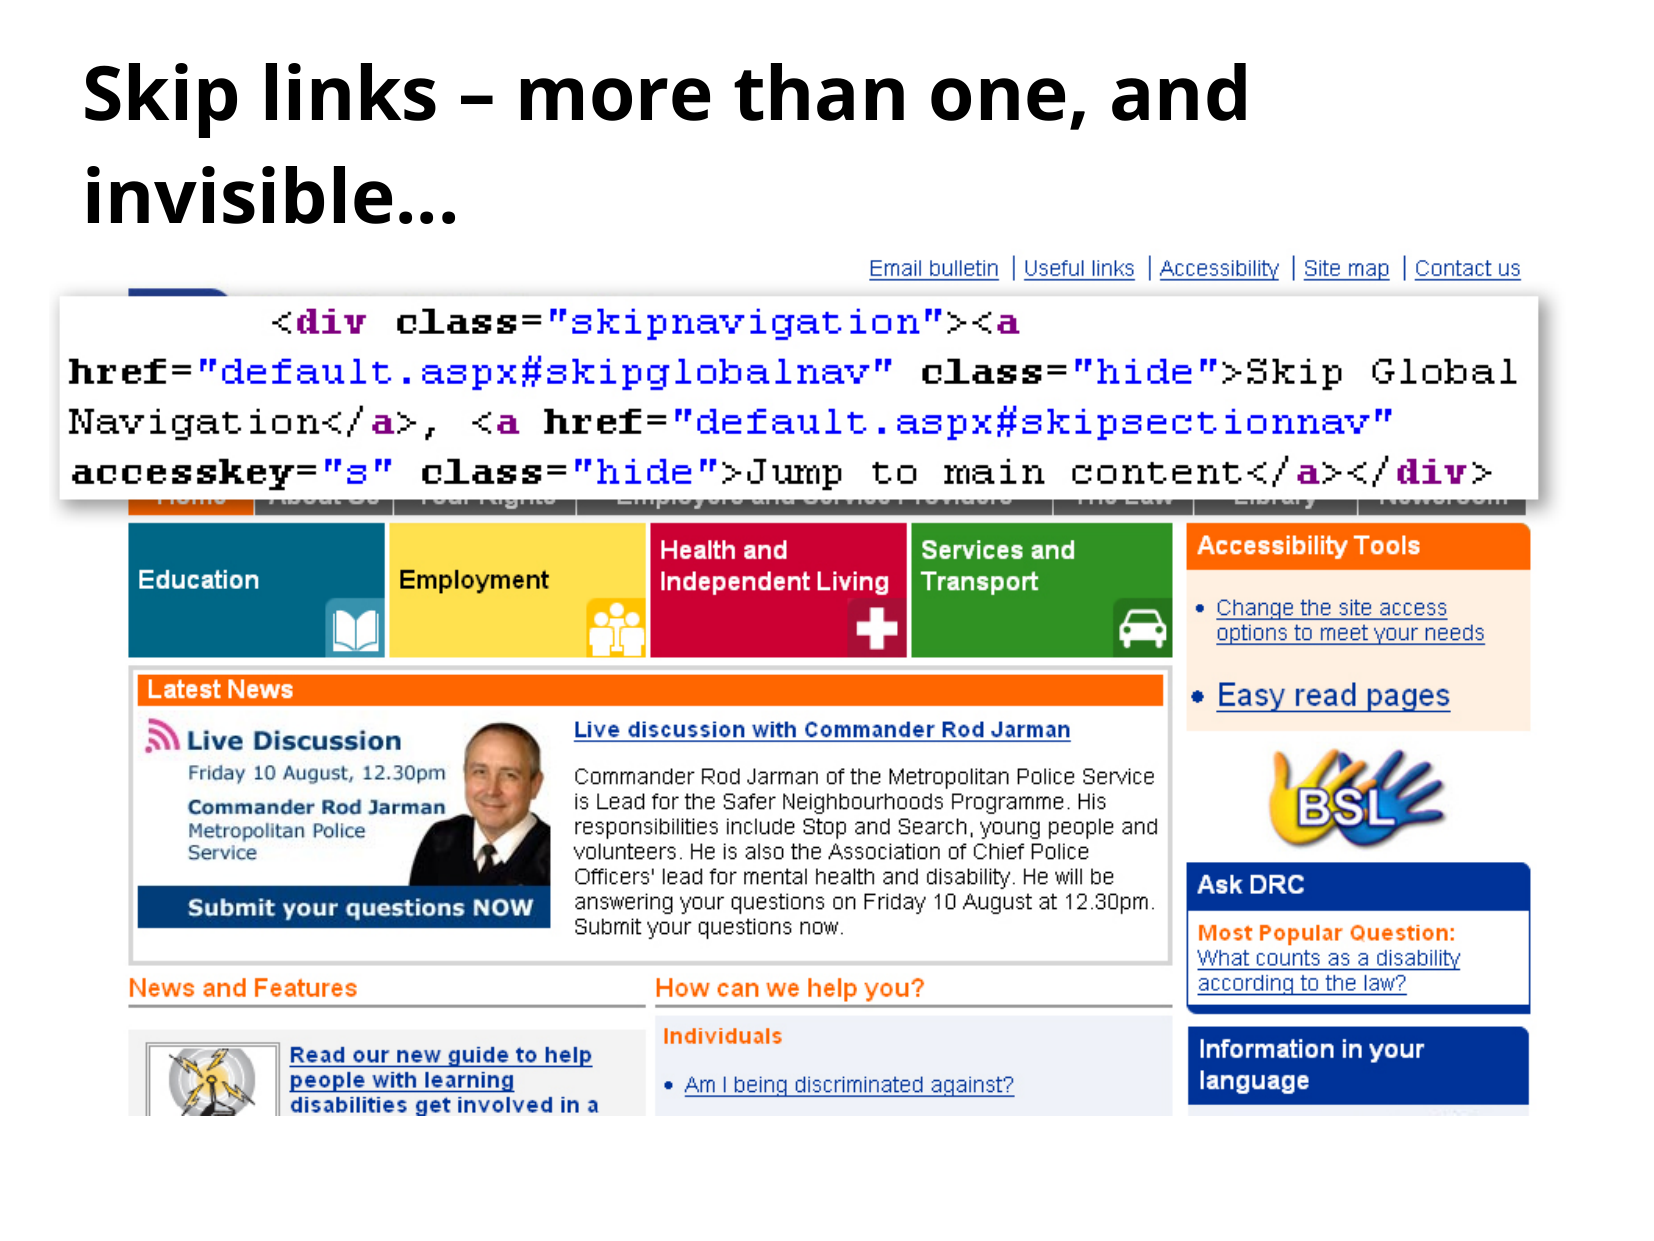

# Skip links – more than one, and invisible...